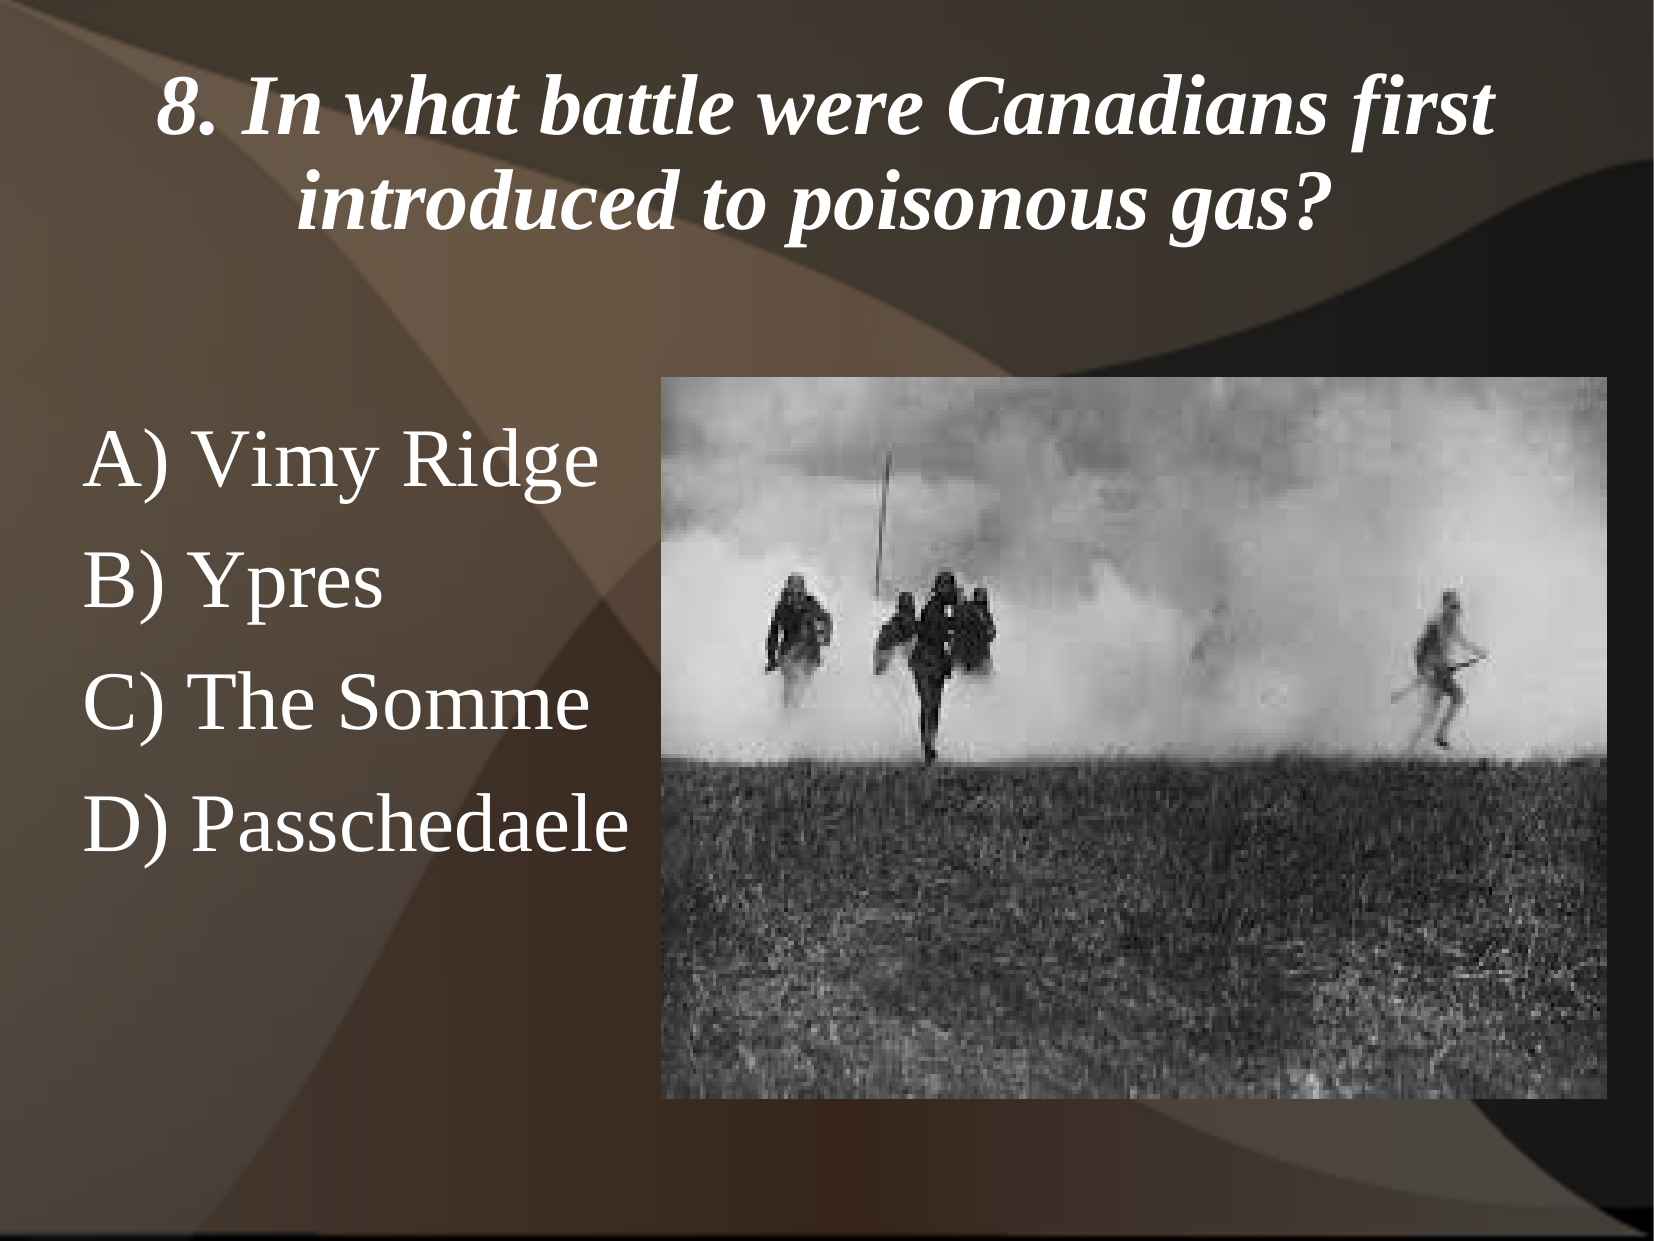

# 8. In what battle were Canadians first introduced to poisonous gas?
A) Vimy Ridge
B) Ypres
C) The Somme
D) Passchedaele